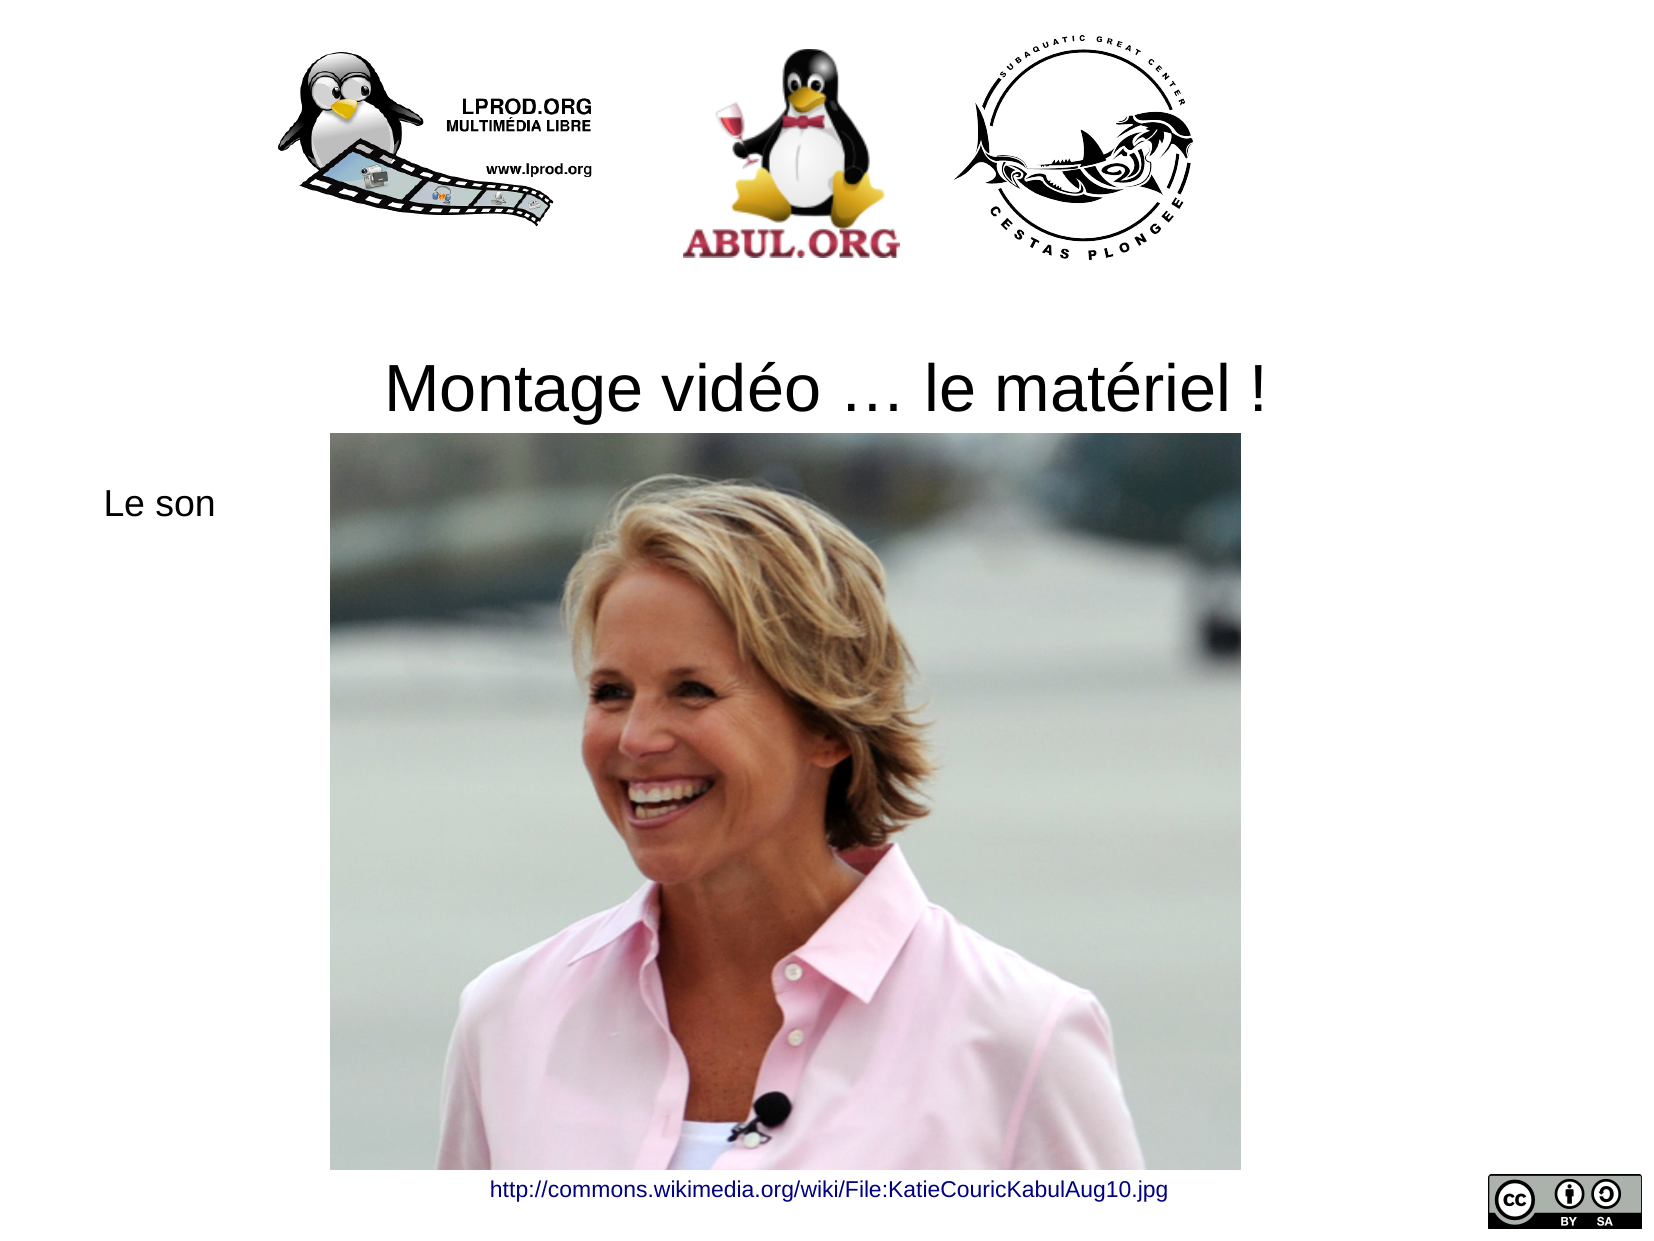

# Montage vidéo … le matériel !
Le son
http://commons.wikimedia.org/wiki/File:KatieCouricKabulAug10.jpg